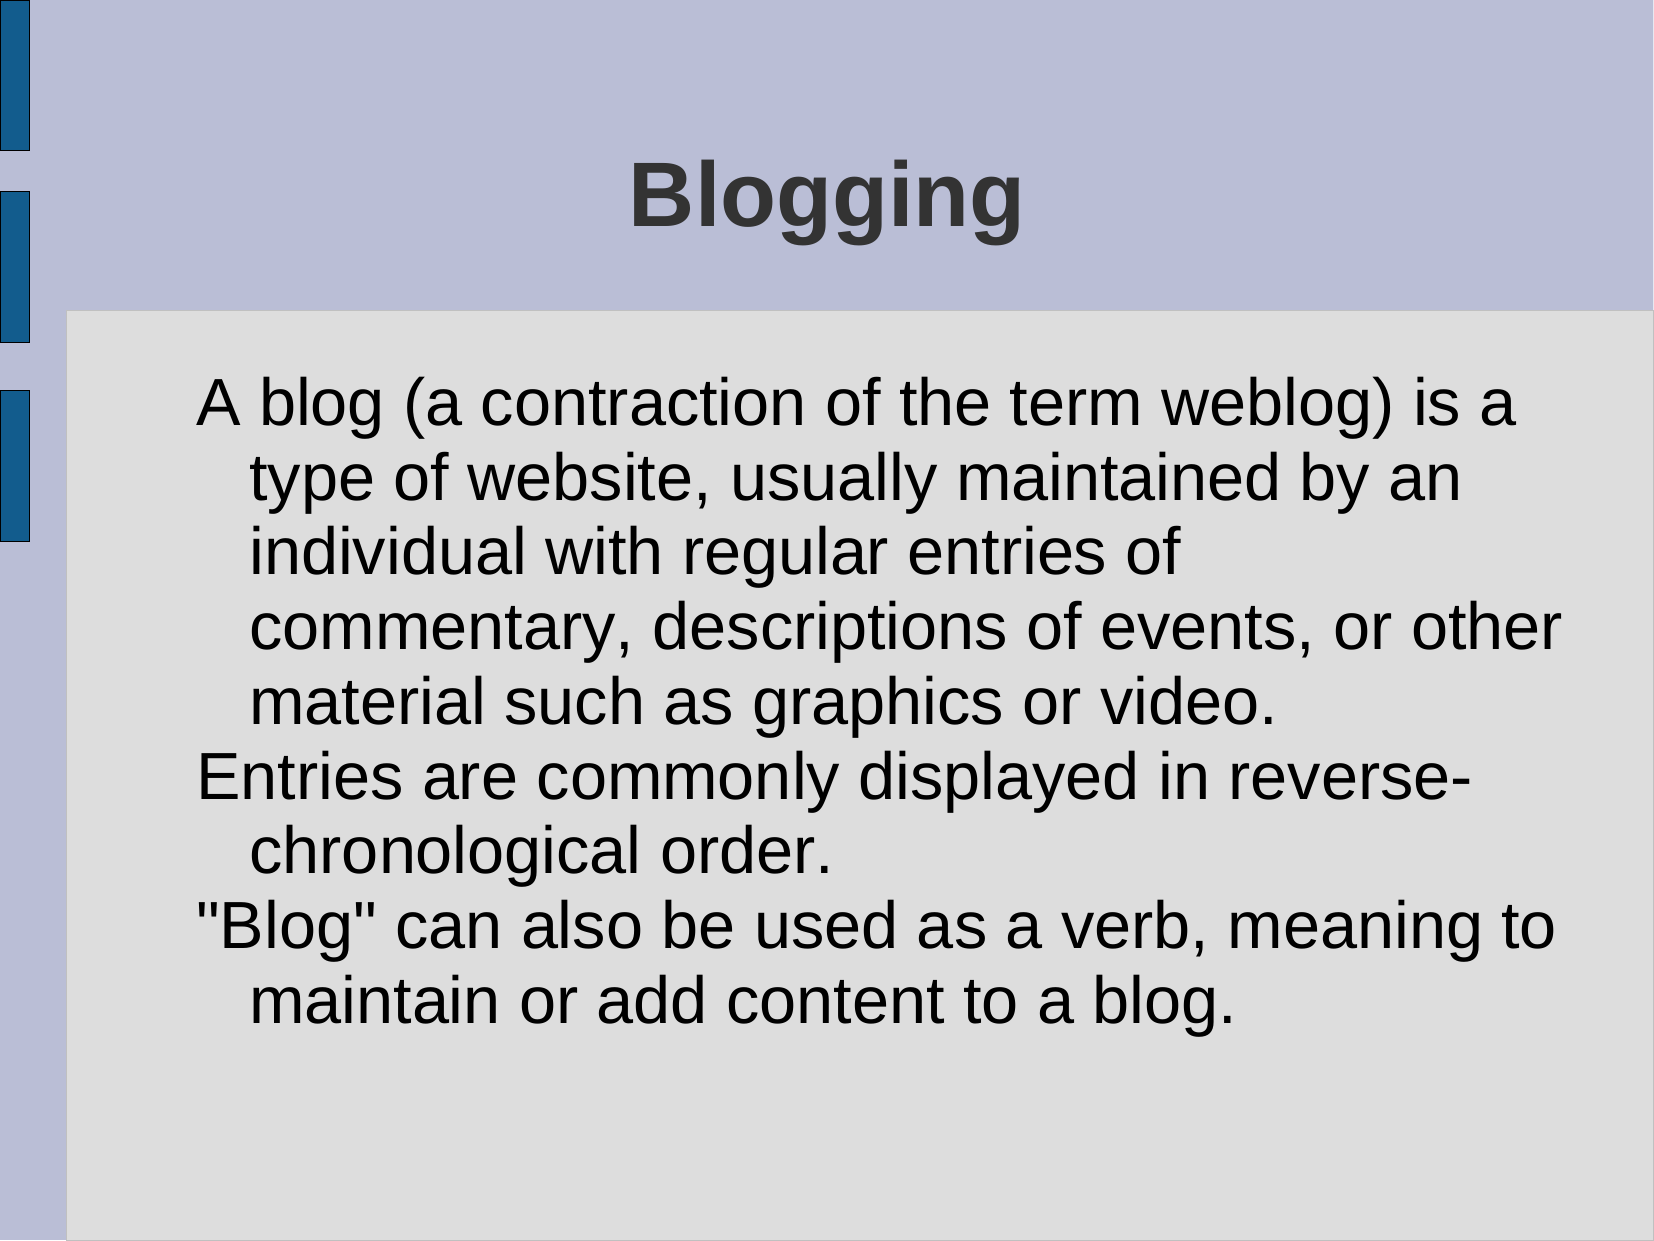

# Blogging
A blog (a contraction of the term weblog) is a type of website, usually maintained by an individual with regular entries of commentary, descriptions of events, or other material such as graphics or video.
Entries are commonly displayed in reverse-chronological order.
"Blog" can also be used as a verb, meaning to maintain or add content to a blog.